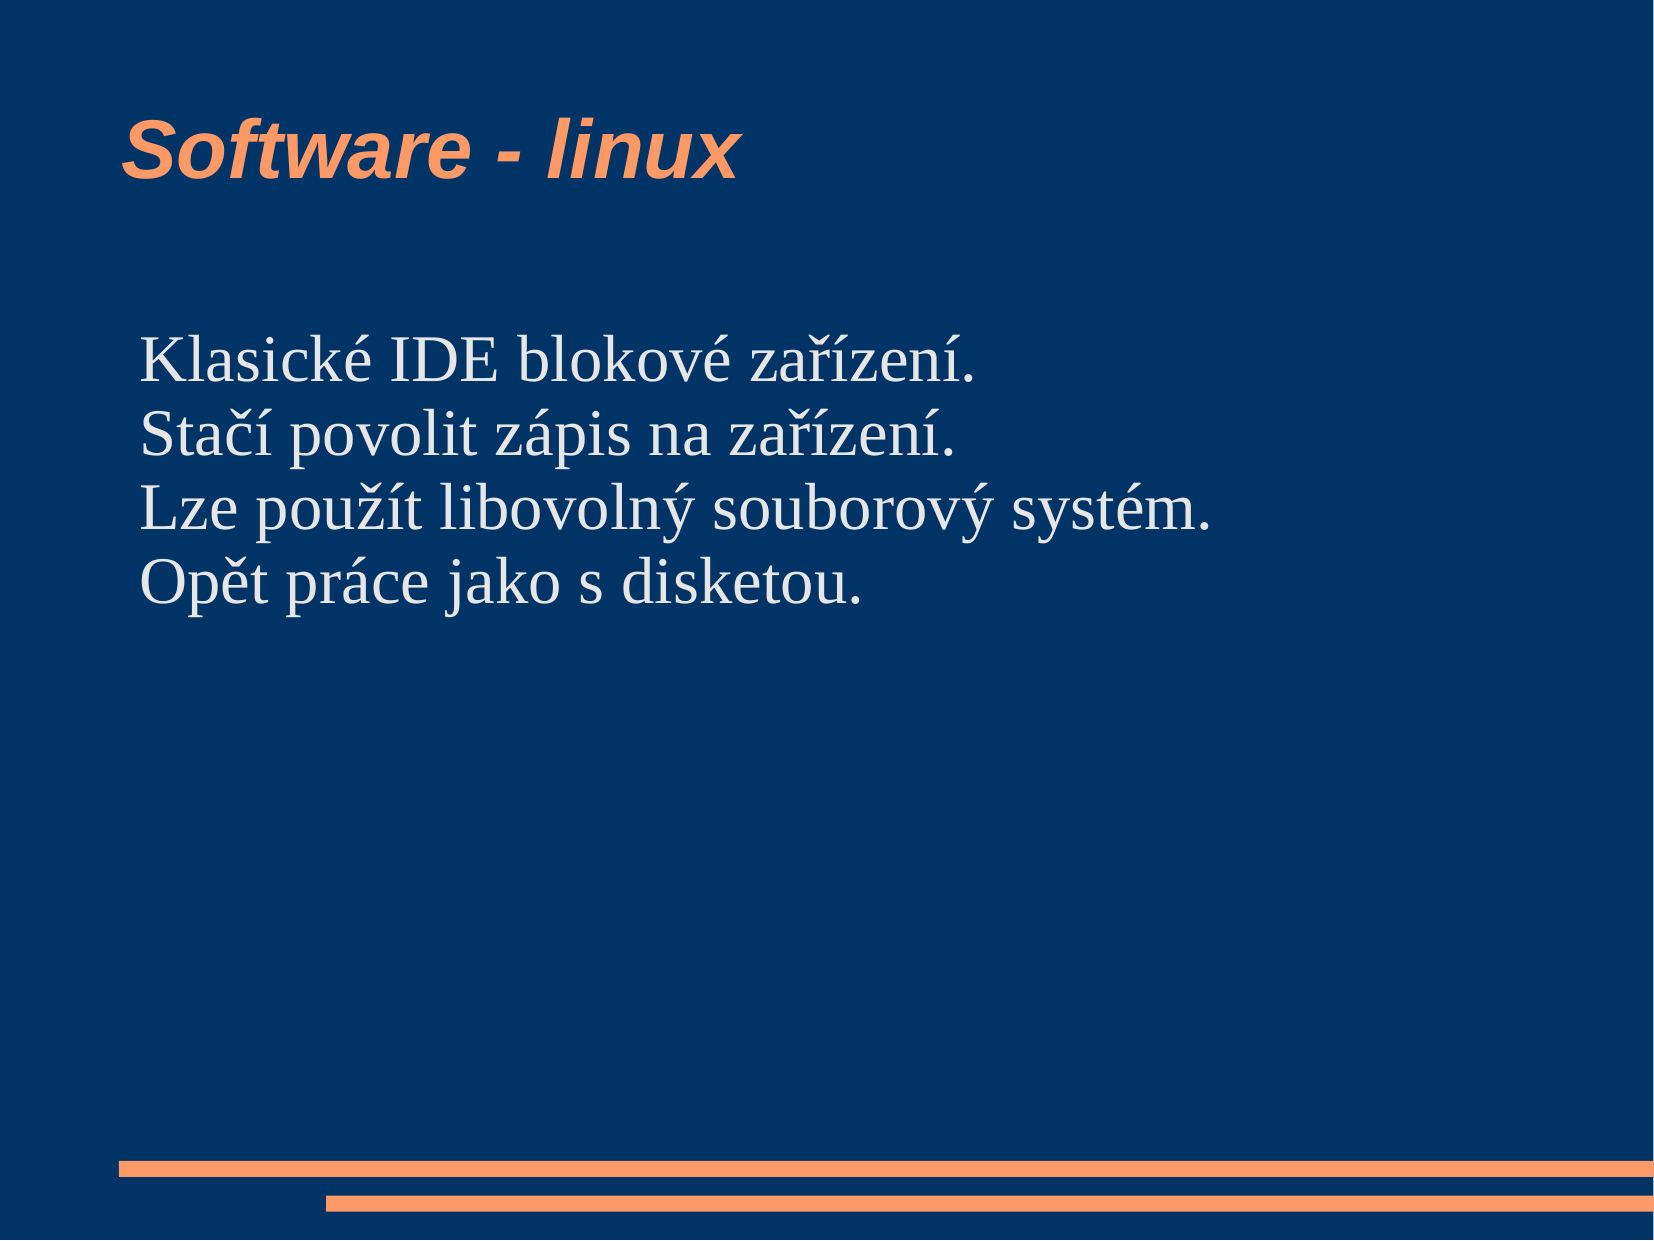

# Software - linux
Klasické IDE blokové zařízení.
Stačí povolit zápis na zařízení.
Lze použít libovolný souborový systém.
Opět práce jako s disketou.